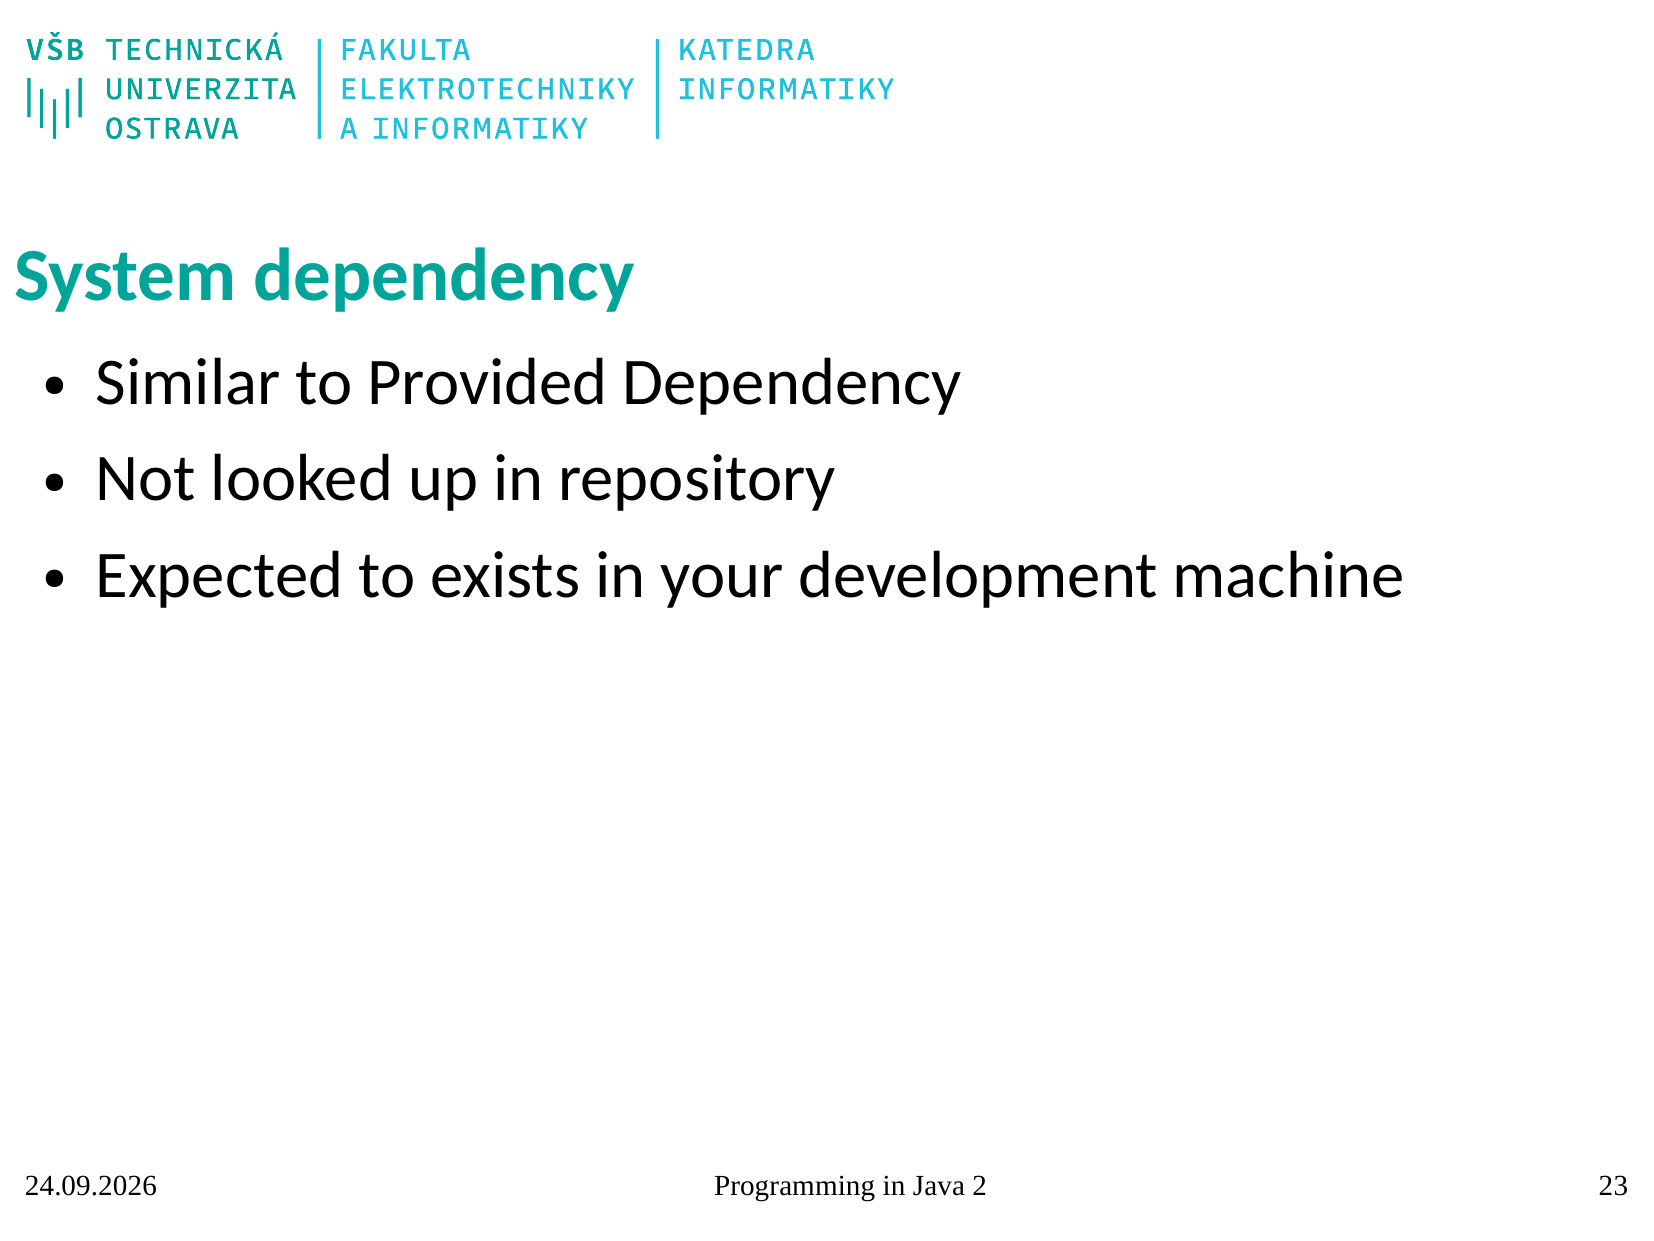

System dependency
# Similar to Provided Dependency
Not looked up in repository
Expected to exists in your development machine
Programming in Java 2
23